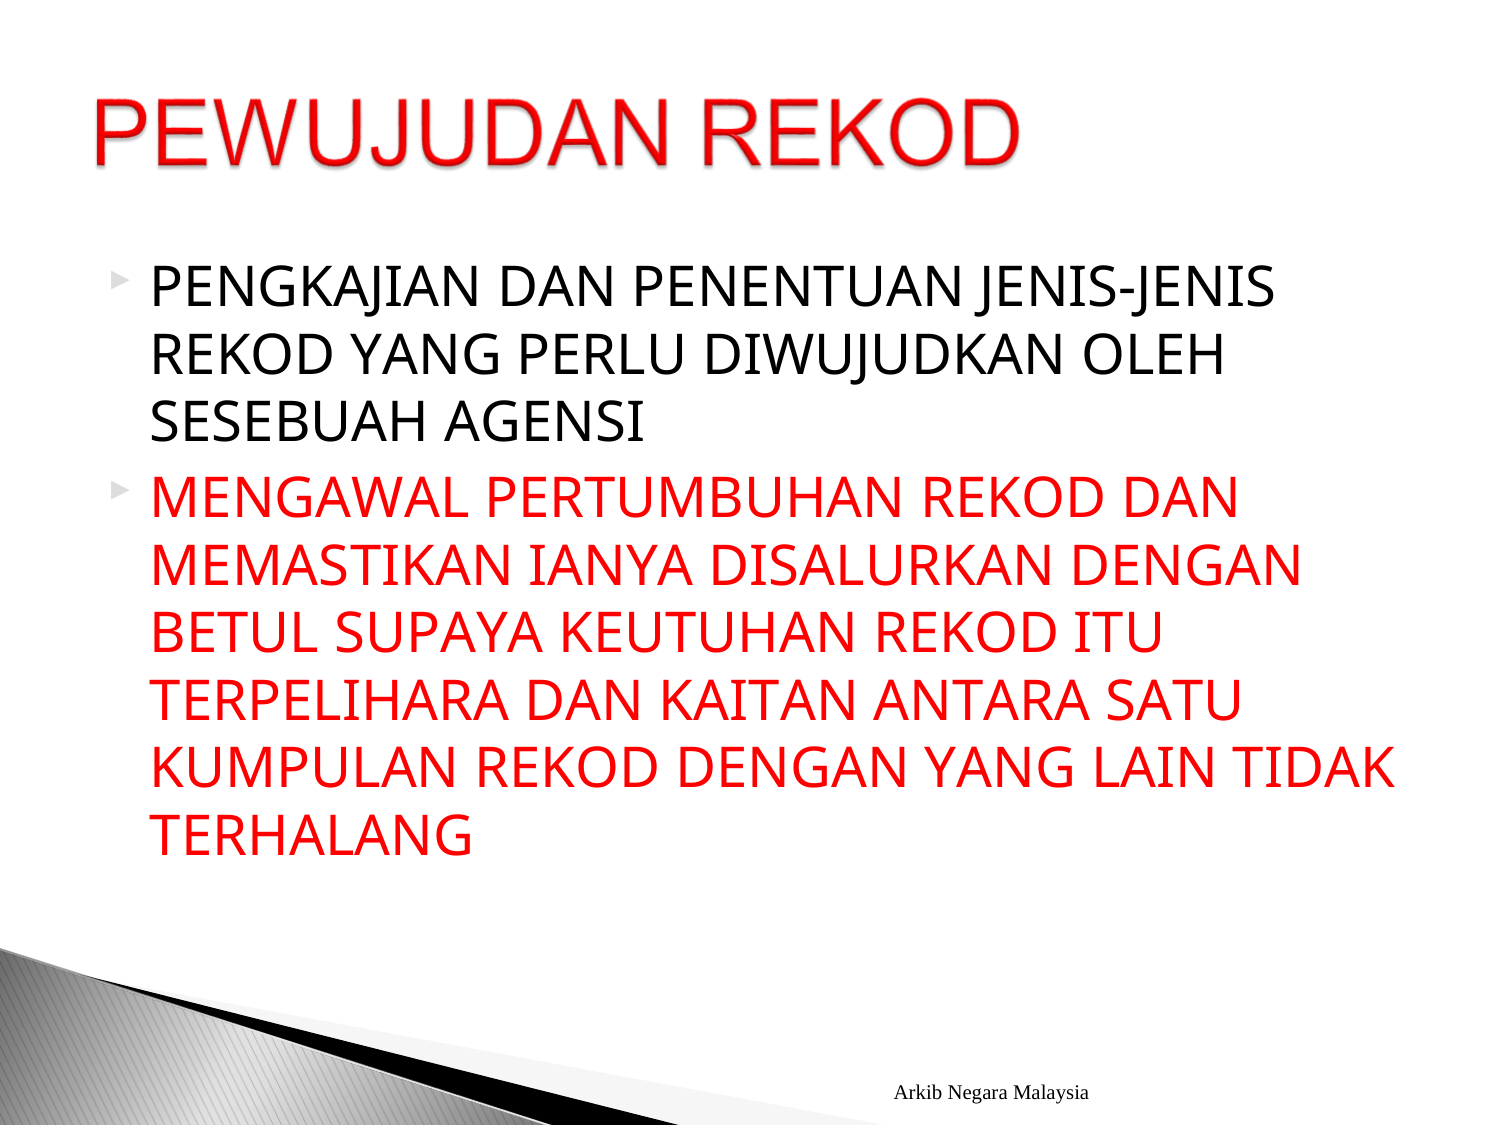

# PENGKAJIAN DAN PENENTUAN JENIS-JENIS REKOD YANG PERLU DIWUJUDKAN OLEH SESEBUAH AGENSI
MENGAWAL PERTUMBUHAN REKOD DAN MEMASTIKAN IANYA DISALURKAN DENGAN BETUL SUPAYA KEUTUHAN REKOD ITU TERPELIHARA DAN KAITAN ANTARA SATU KUMPULAN REKOD DENGAN YANG LAIN TIDAK TERHALANG
Arkib Negara Malaysia